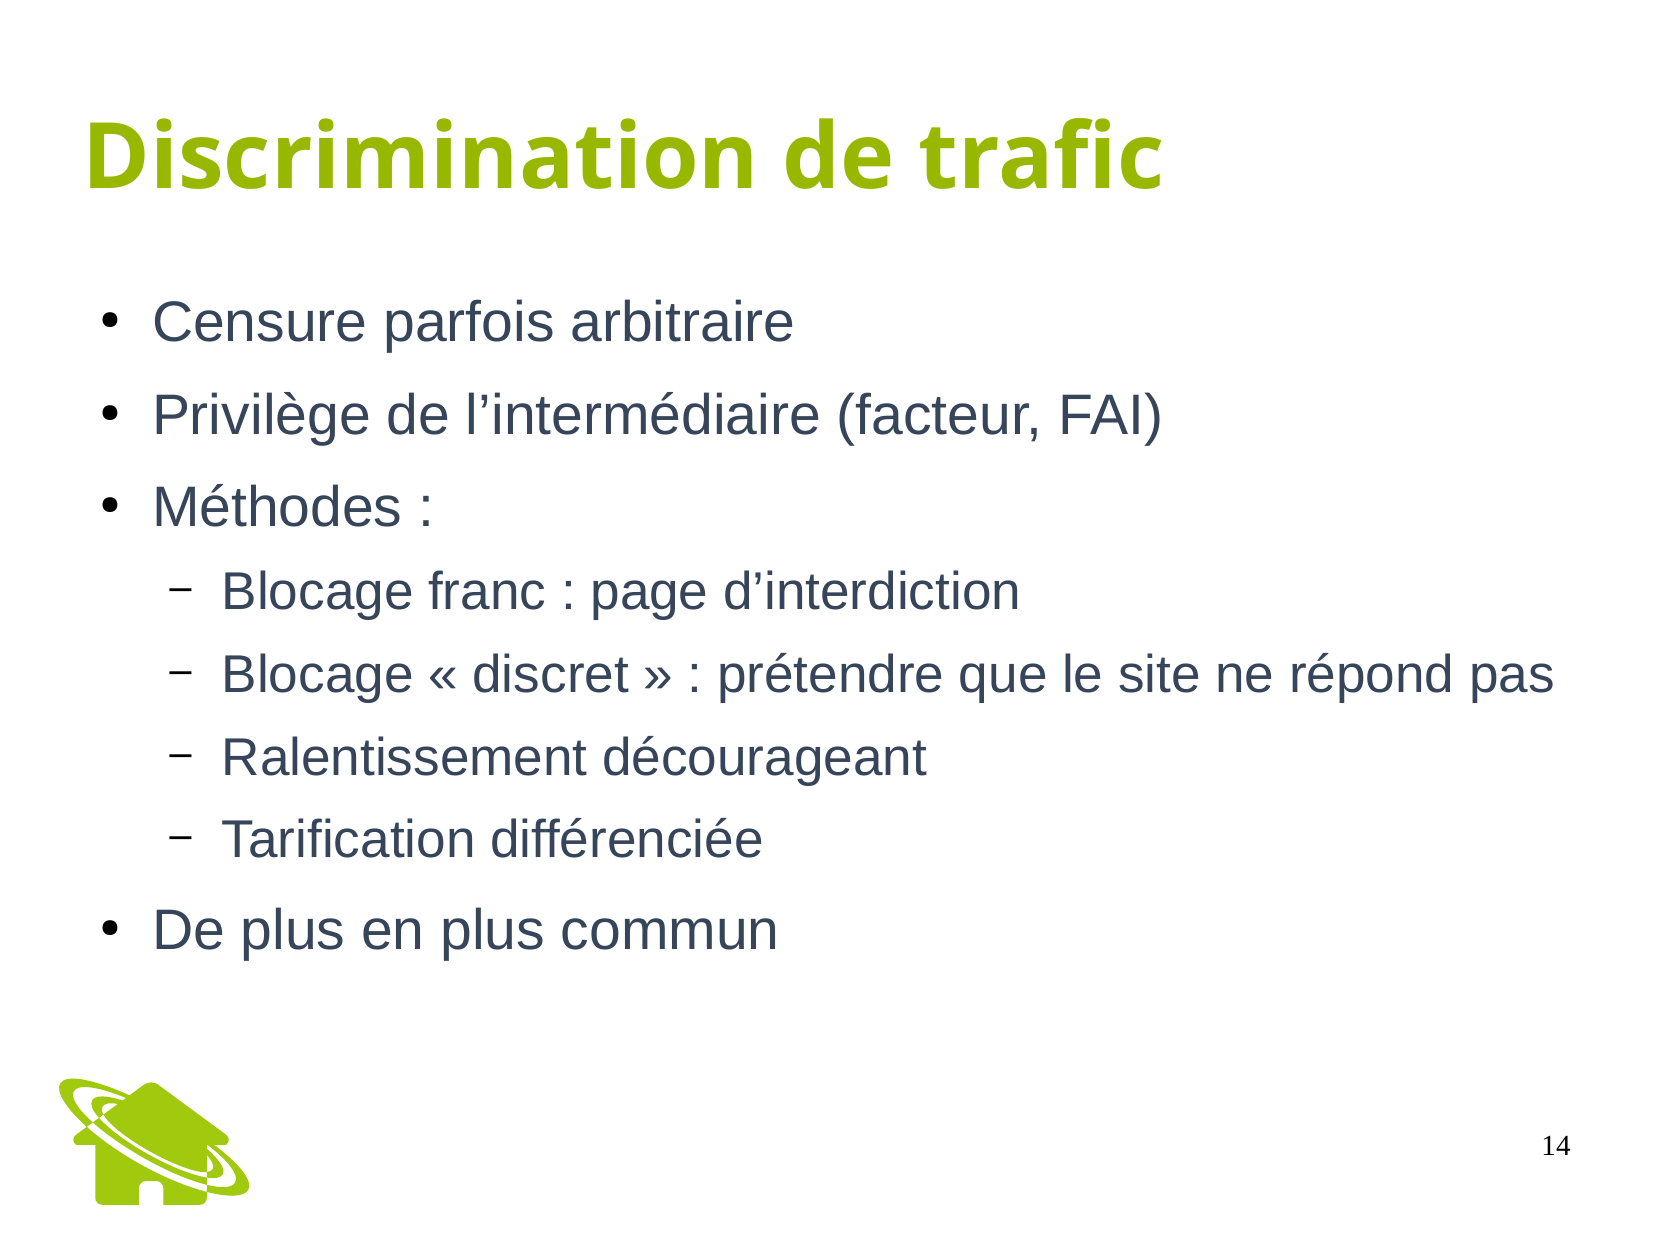

# Discrimination de trafic
Censure parfois arbitraire
Privilège de l’intermédiaire (facteur, FAI)
Méthodes :
Blocage franc : page d’interdiction
Blocage « discret » : prétendre que le site ne répond pas
Ralentissement décourageant
Tarification différenciée
De plus en plus commun
14